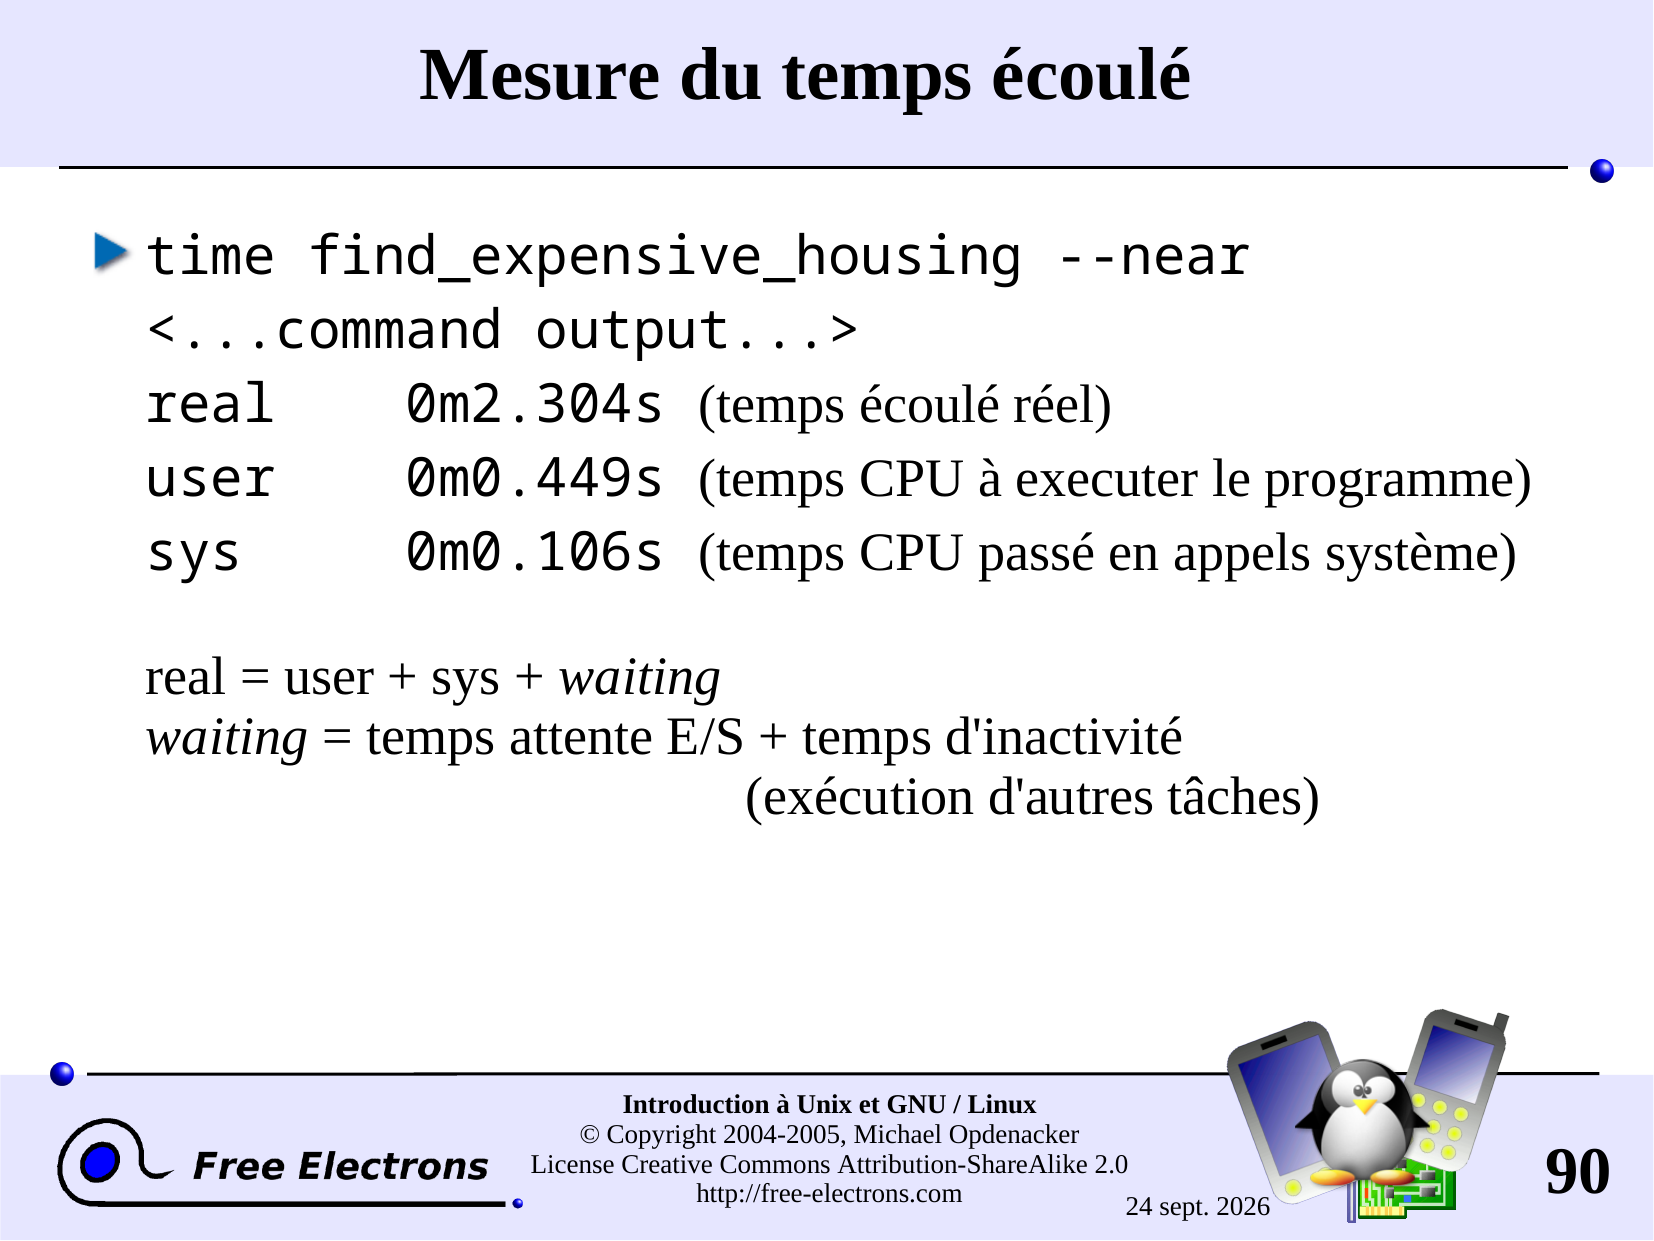

# Mesure du temps écoulé
time find_expensive_housing --near
<...command output...>
real 0m2.304s (temps écoulé réel)
user 0m0.449s (temps CPU à executer le programme)
sys 0m0.106s (temps CPU passé en appels système)
real = user + sys + waiting
waiting = temps attente E/S + temps d'inactivité
								(exécution d'autres tâches)